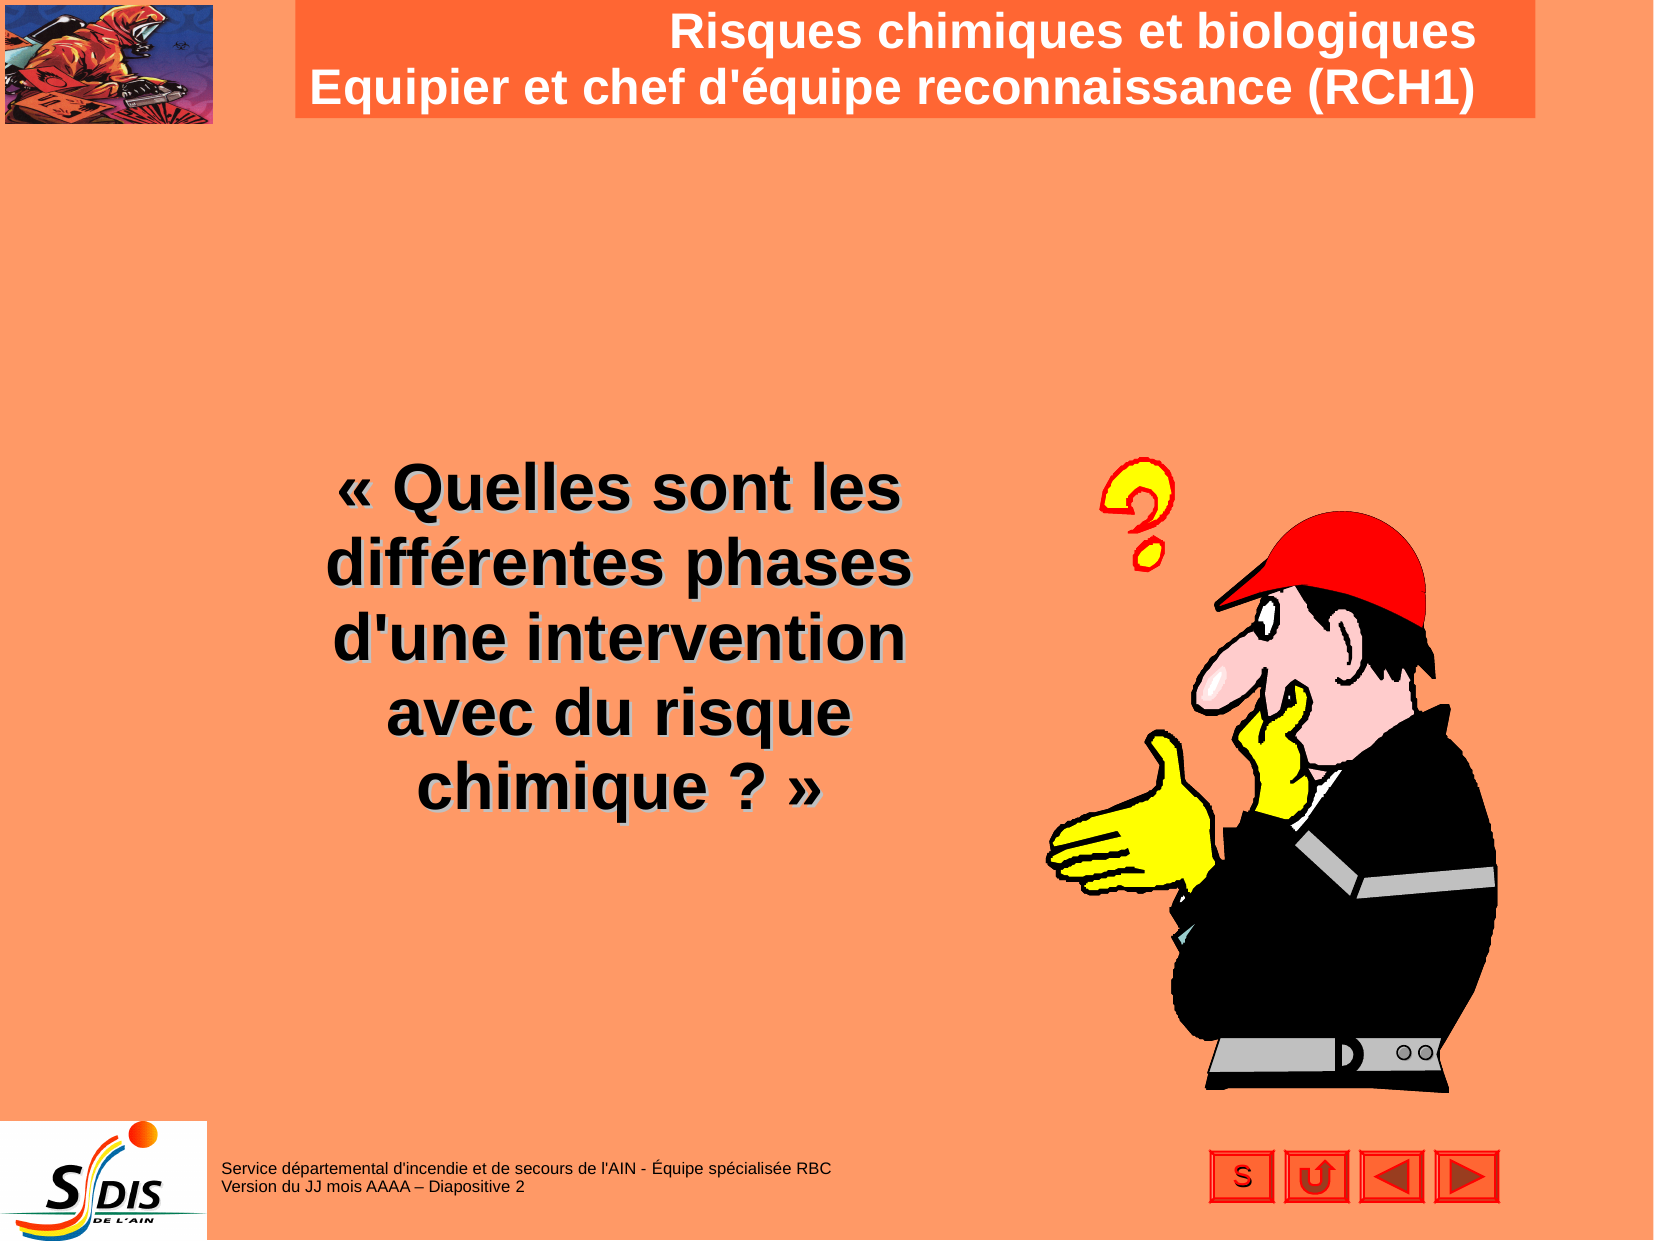

« Quelles sont les différentes phases d'une intervention avec du risque chimique ? »
S